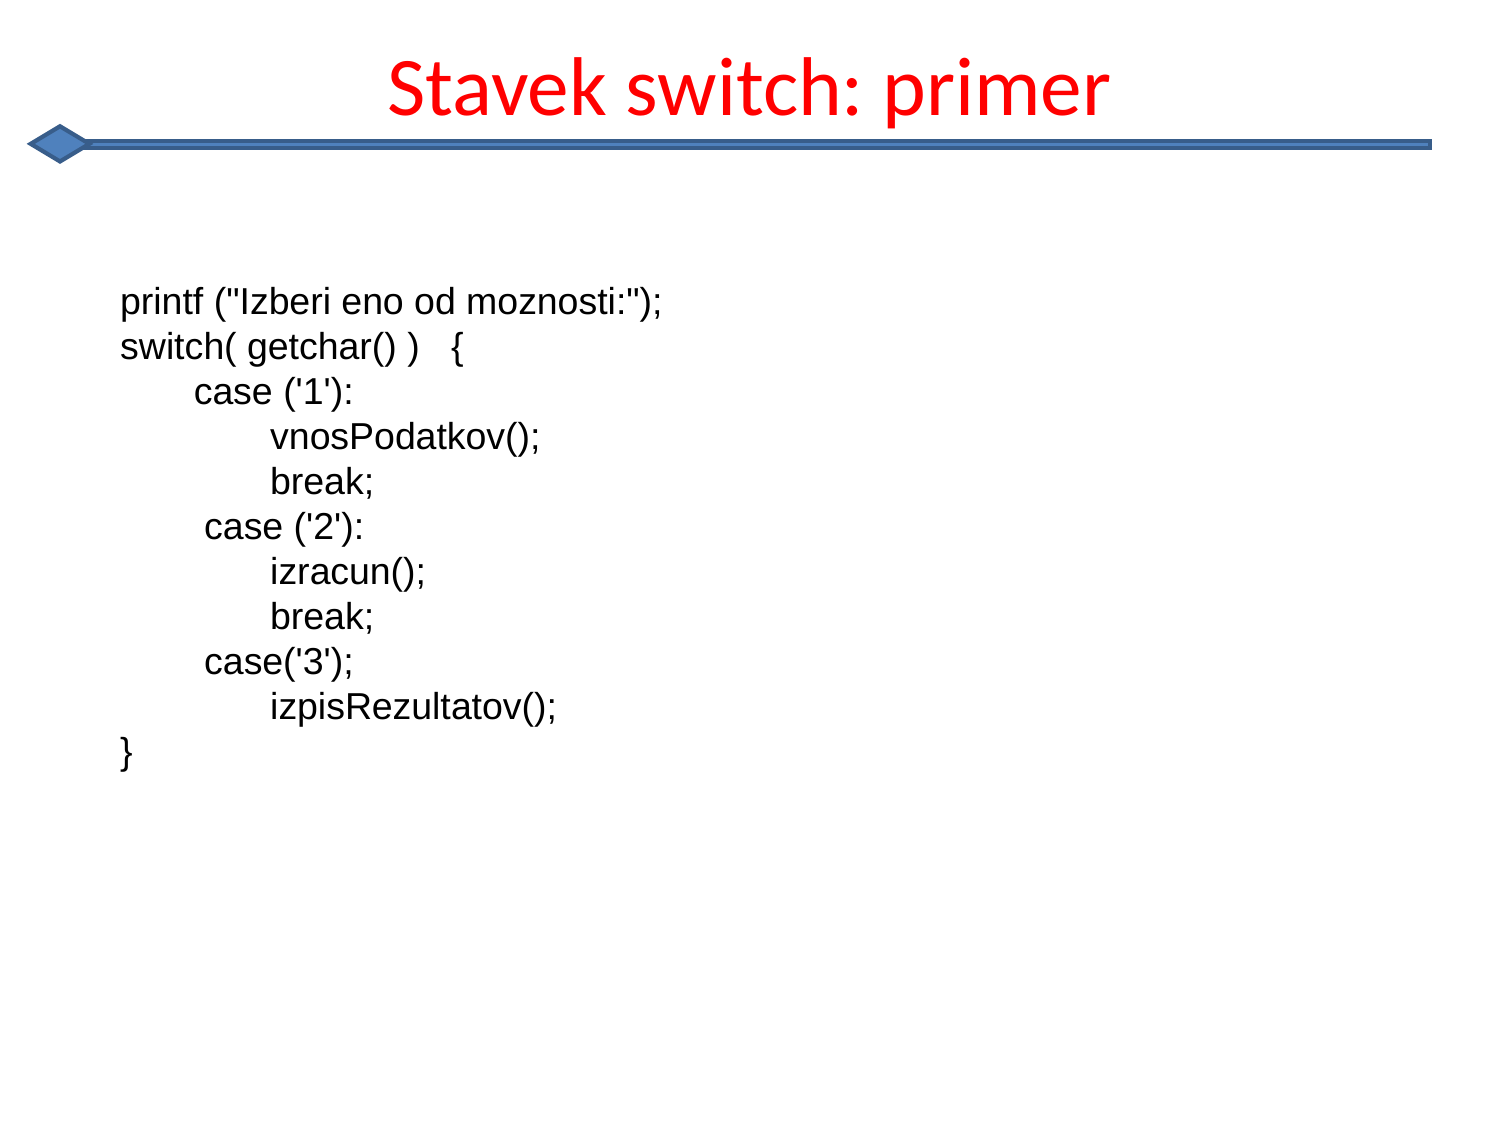

# Stavek switch: primer
printf ("Izberi eno od moznosti:");
switch( getchar() ) {
 case ('1'):
	vnosPodatkov();
	break;
 case ('2'):
 	izracun();
	break;
 case('3');
	izpisRezultatov();
}